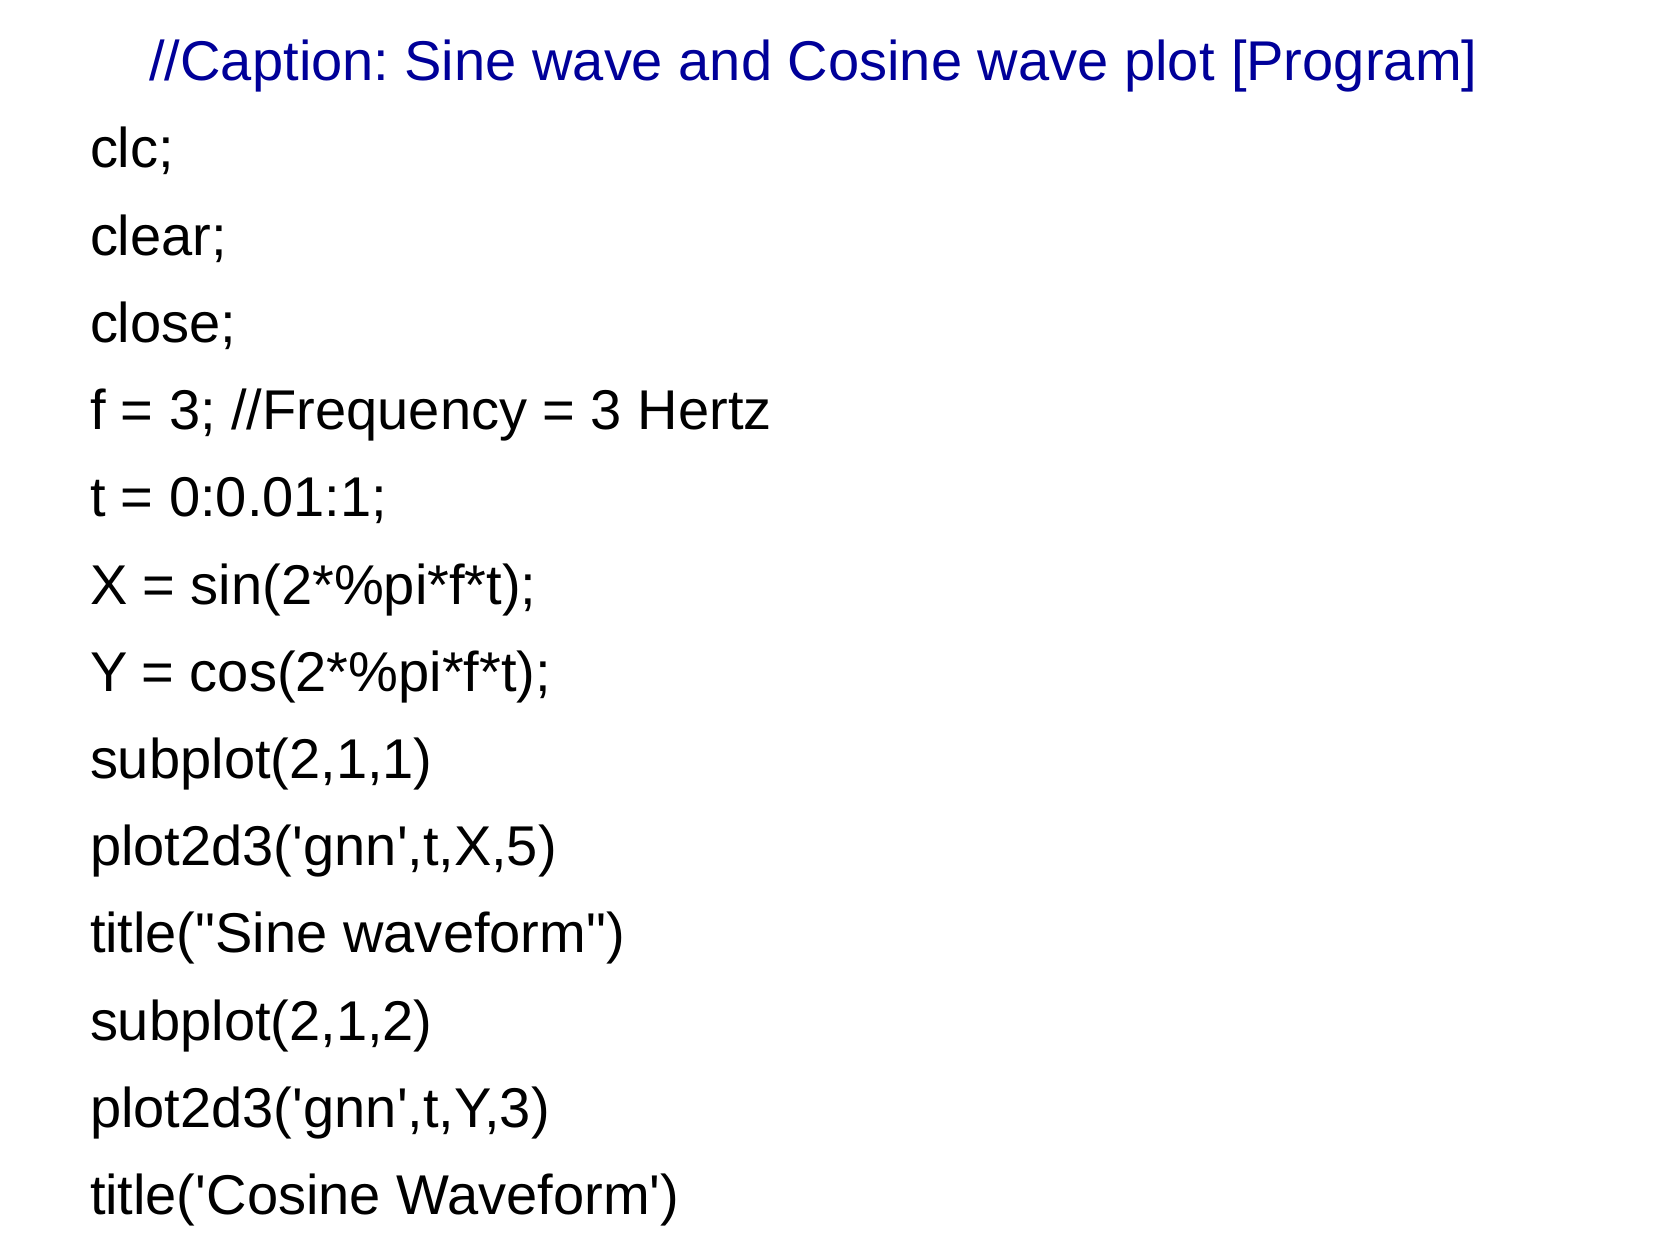

# //Caption: Sine wave and Cosine wave plot [Program]
clc;
clear;
close;
f = 3; //Frequency = 3 Hertz
t = 0:0.01:1;
X = sin(2*%pi*f*t);
Y = cos(2*%pi*f*t);
subplot(2,1,1)
plot2d3('gnn',t,X,5)
title("Sine waveform")
subplot(2,1,2)
plot2d3('gnn',t,Y,3)
title('Cosine Waveform')